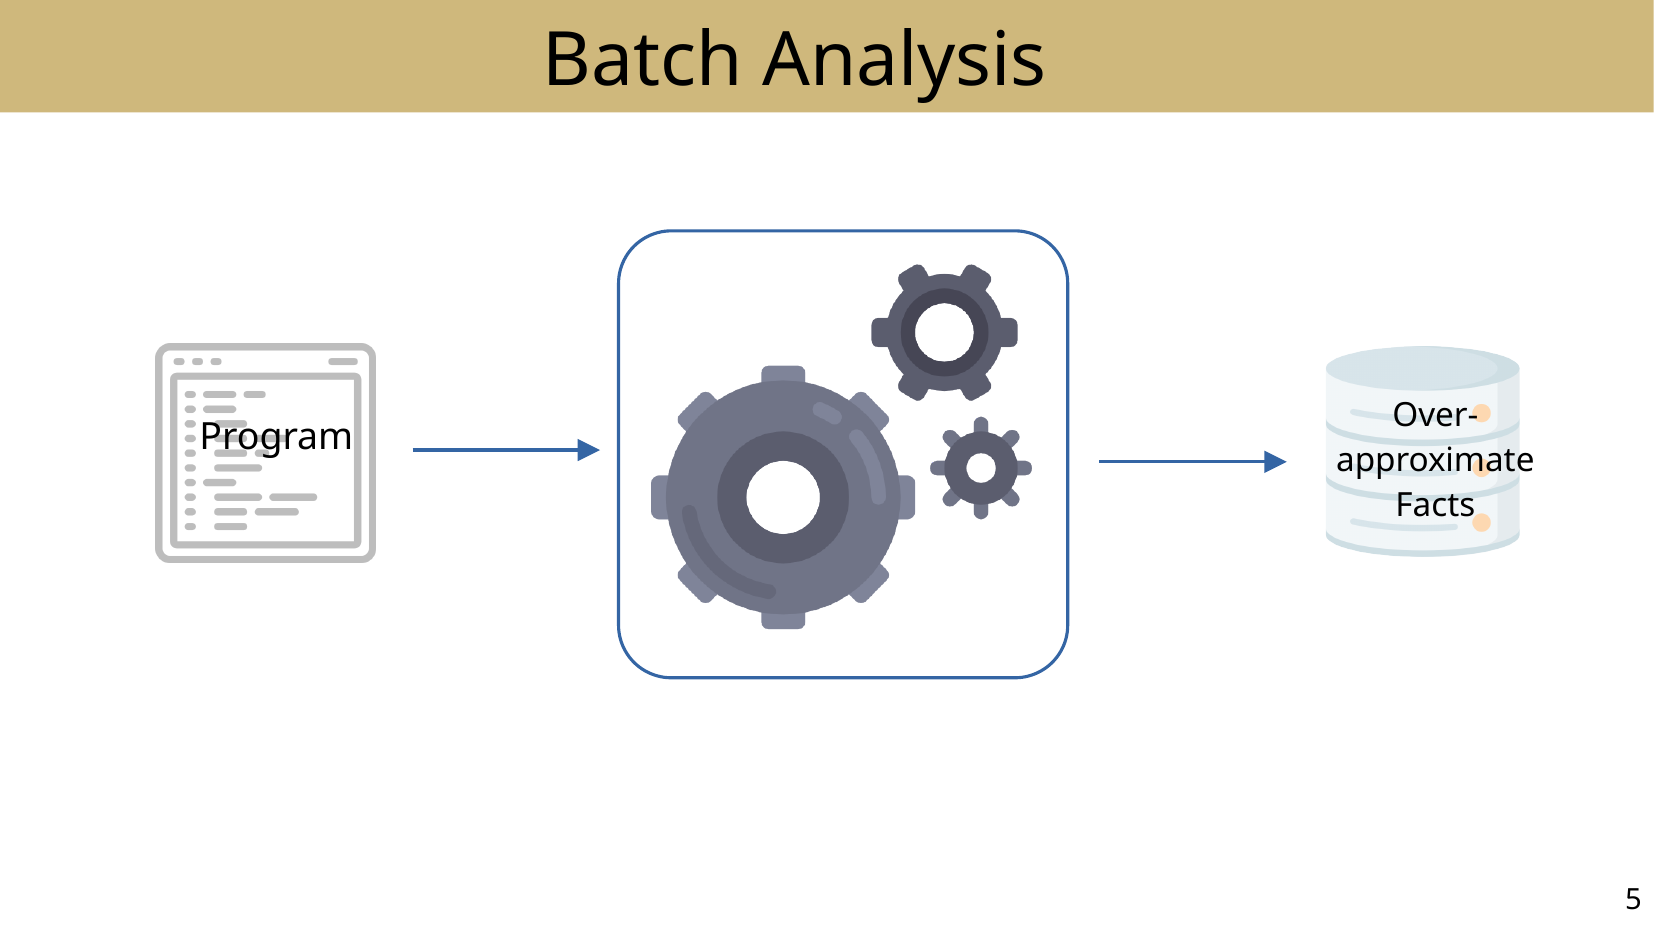

# Batch Analysis
Program
Over-
approximate
Facts